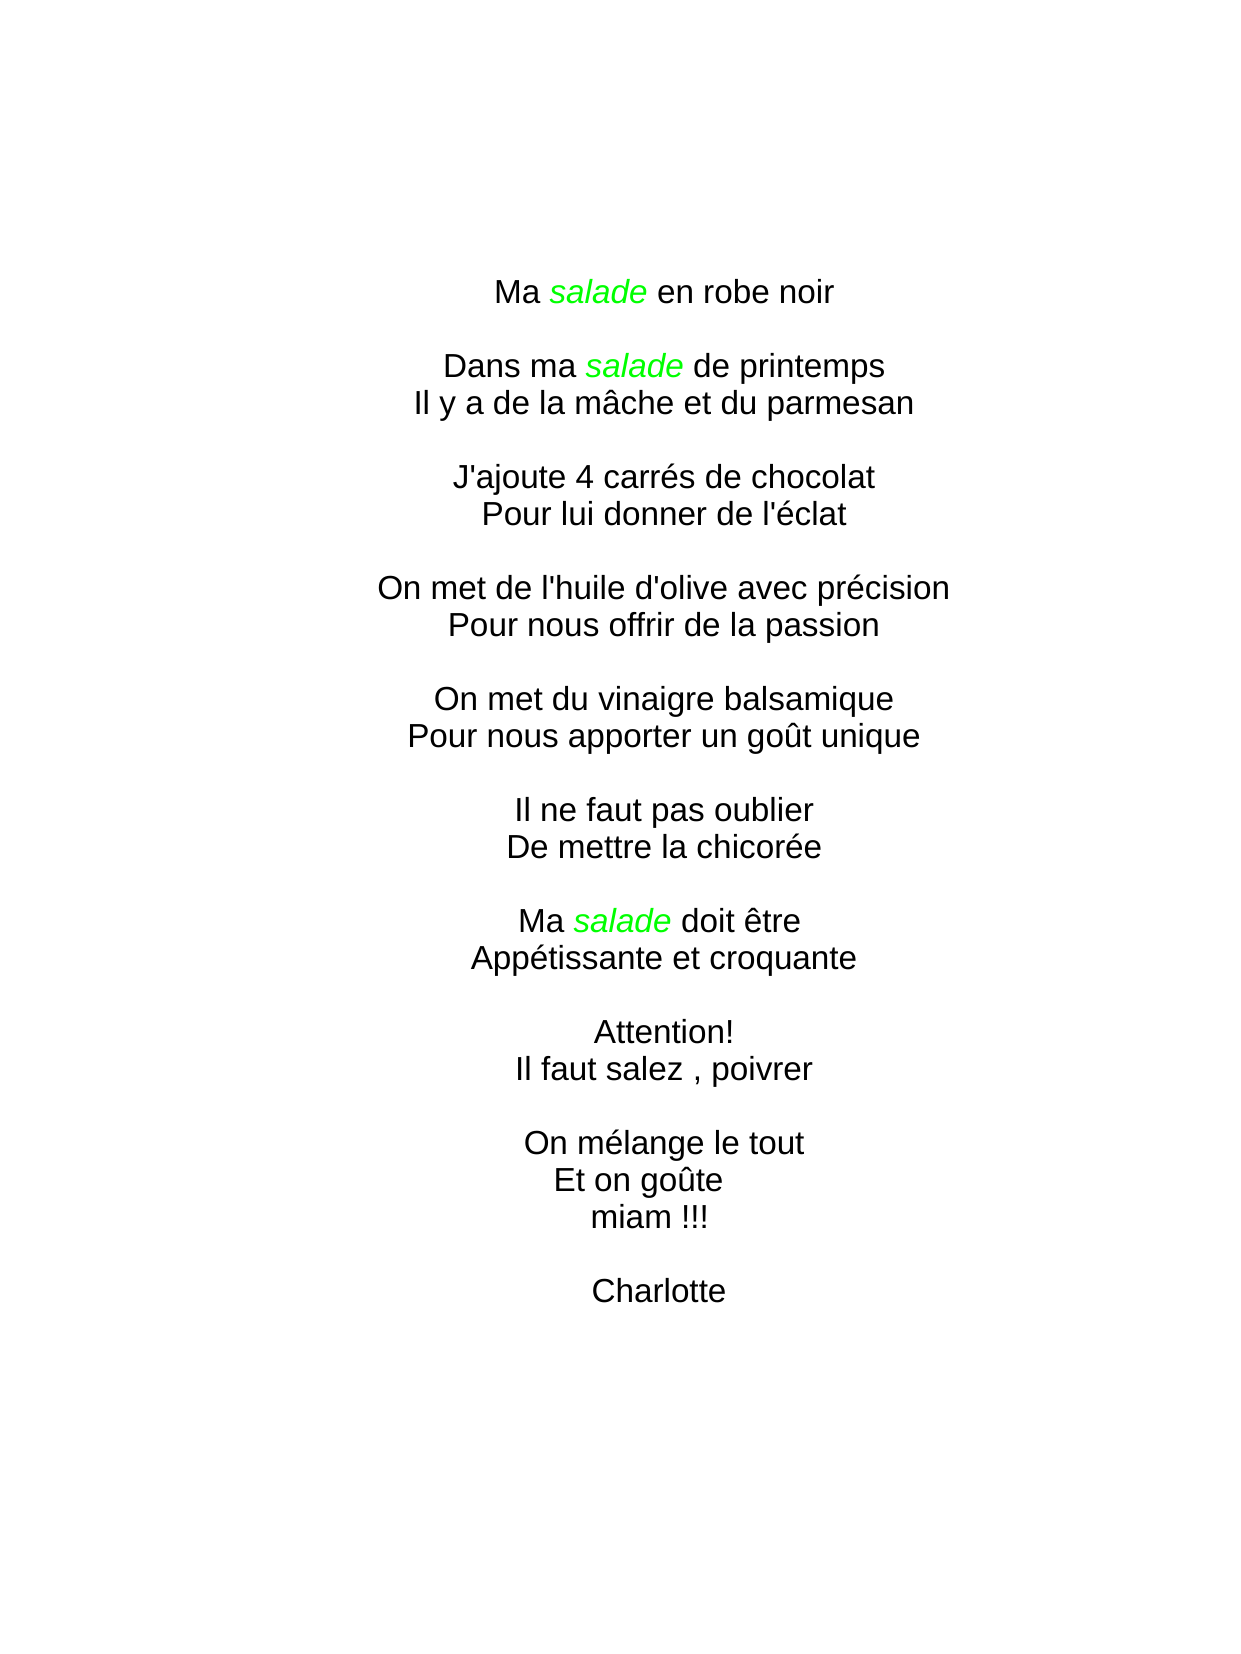

Ma salade en robe noir
Dans ma salade de printemps
Il y a de la mâche et du parmesan
J'ajoute 4 carrés de chocolat
Pour lui donner de l'éclat
On met de l'huile d'olive avec précision
Pour nous offrir de la passion
On met du vinaigre balsamique
Pour nous apporter un goût unique
Il ne faut pas oublier
De mettre la chicorée
Ma salade doit être
Appétissante et croquante
Attention!
Il faut salez , poivrer
On mélange le tout
Et on goûte
							miam !!!
 							Charlotte